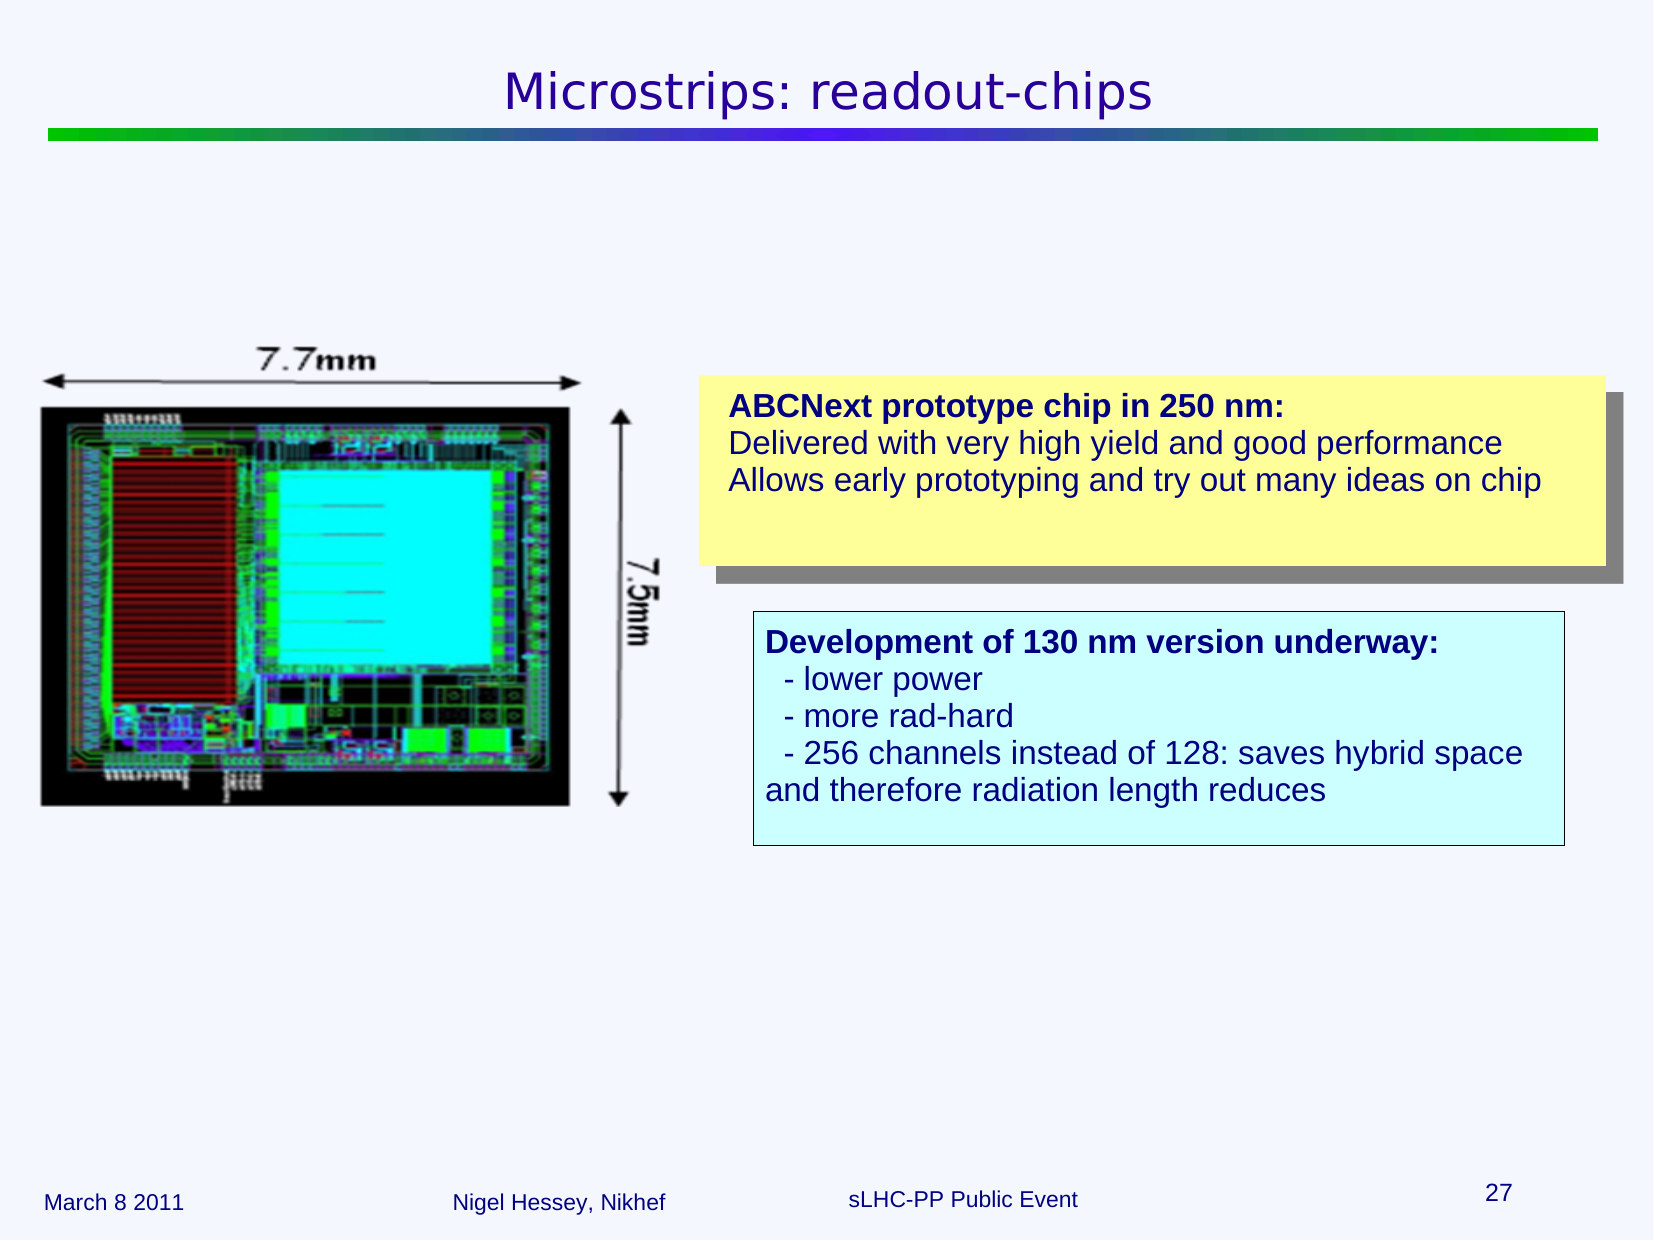

# Microstrips: readout-chips
ABCNext prototype chip in 250 nm:
Delivered with very high yield and good performance
Allows early prototyping and try out many ideas on chip
Development of 130 nm version underway:
 - lower power
 - more rad-hard
 - 256 channels instead of 128: saves hybrid space and therefore radiation length reduces